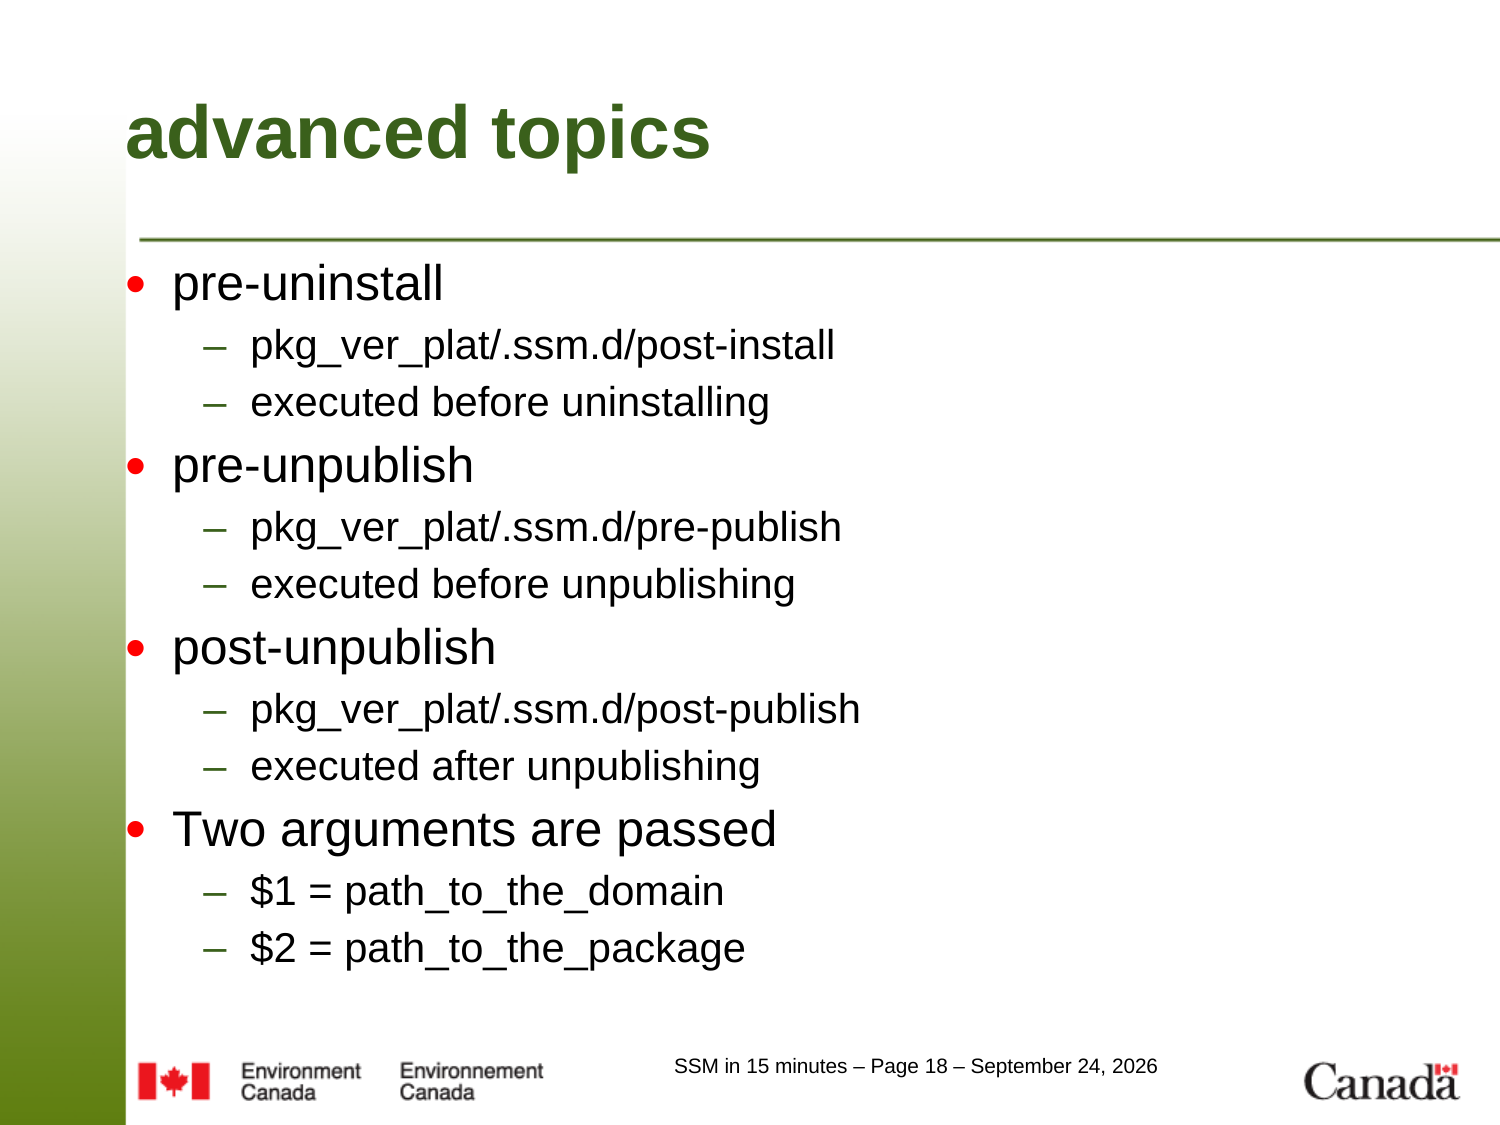

# advanced topics
pre-uninstall
pkg_ver_plat/.ssm.d/post-install
executed before uninstalling
pre-unpublish
pkg_ver_plat/.ssm.d/pre-publish
executed before unpublishing
post-unpublish
pkg_ver_plat/.ssm.d/post-publish
executed after unpublishing
Two arguments are passed
$1 = path_to_the_domain
$2 = path_to_the_package